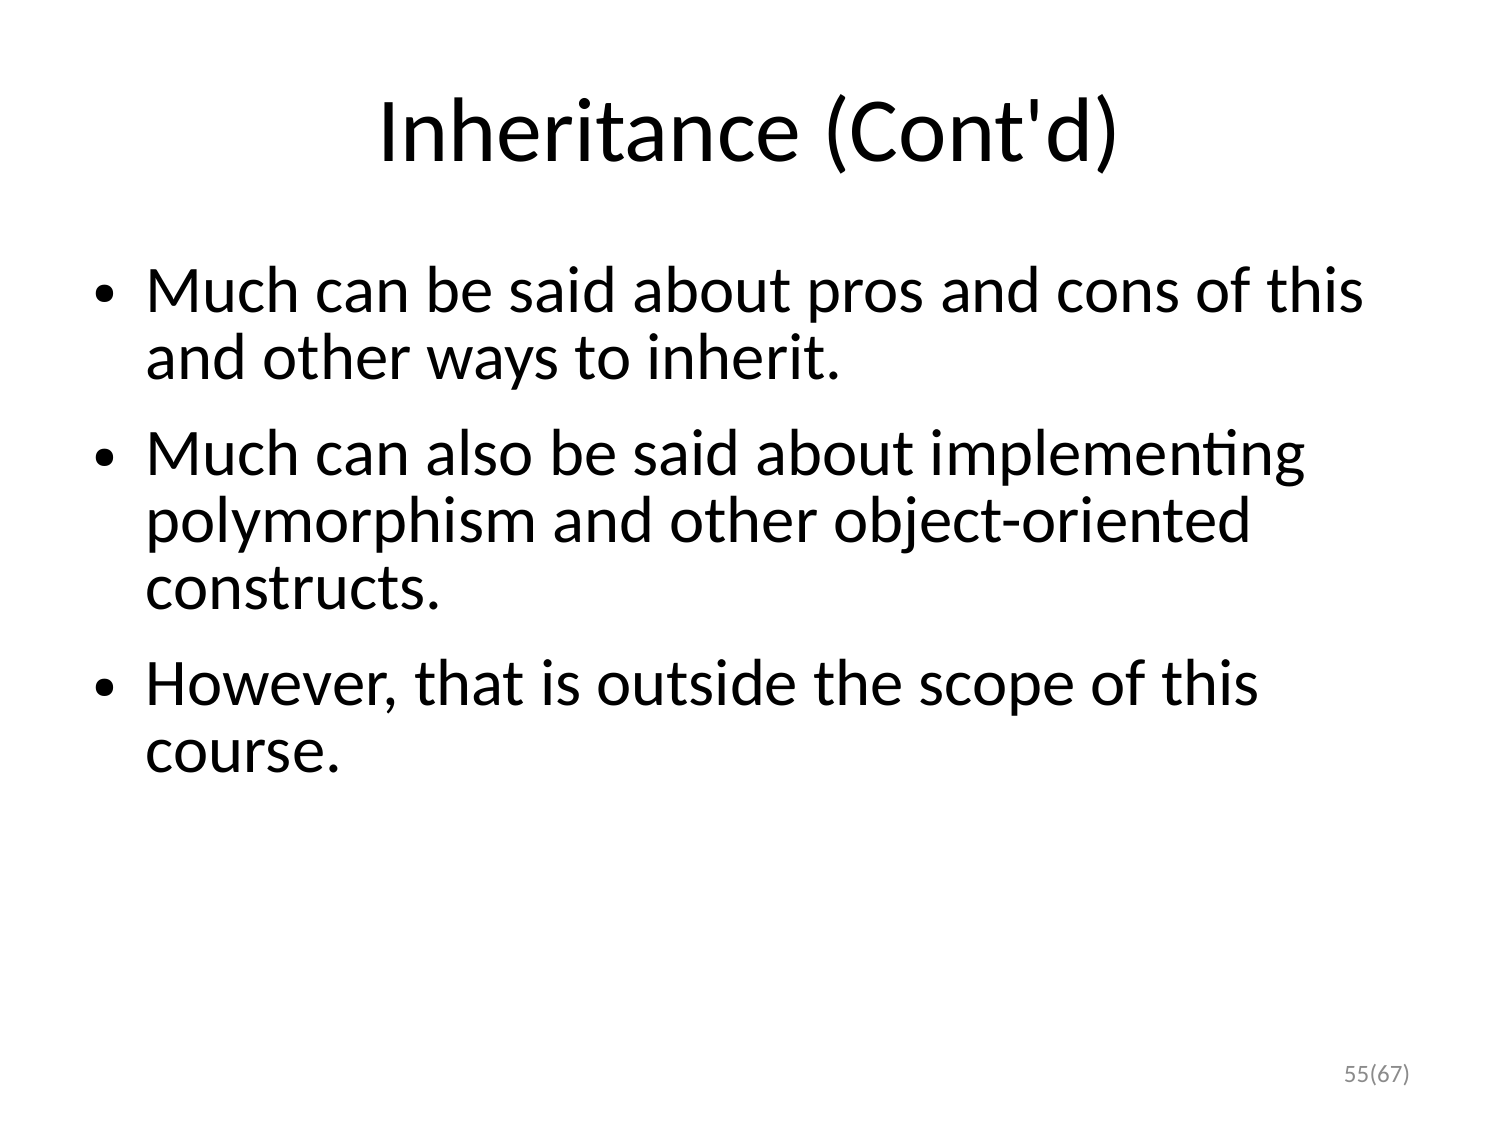

# Inheritance (Cont'd)
Much can be said about pros and cons of this and other ways to inherit.
Much can also be said about implementing polymorphism and other object-oriented constructs.
However, that is outside the scope of this course.
55